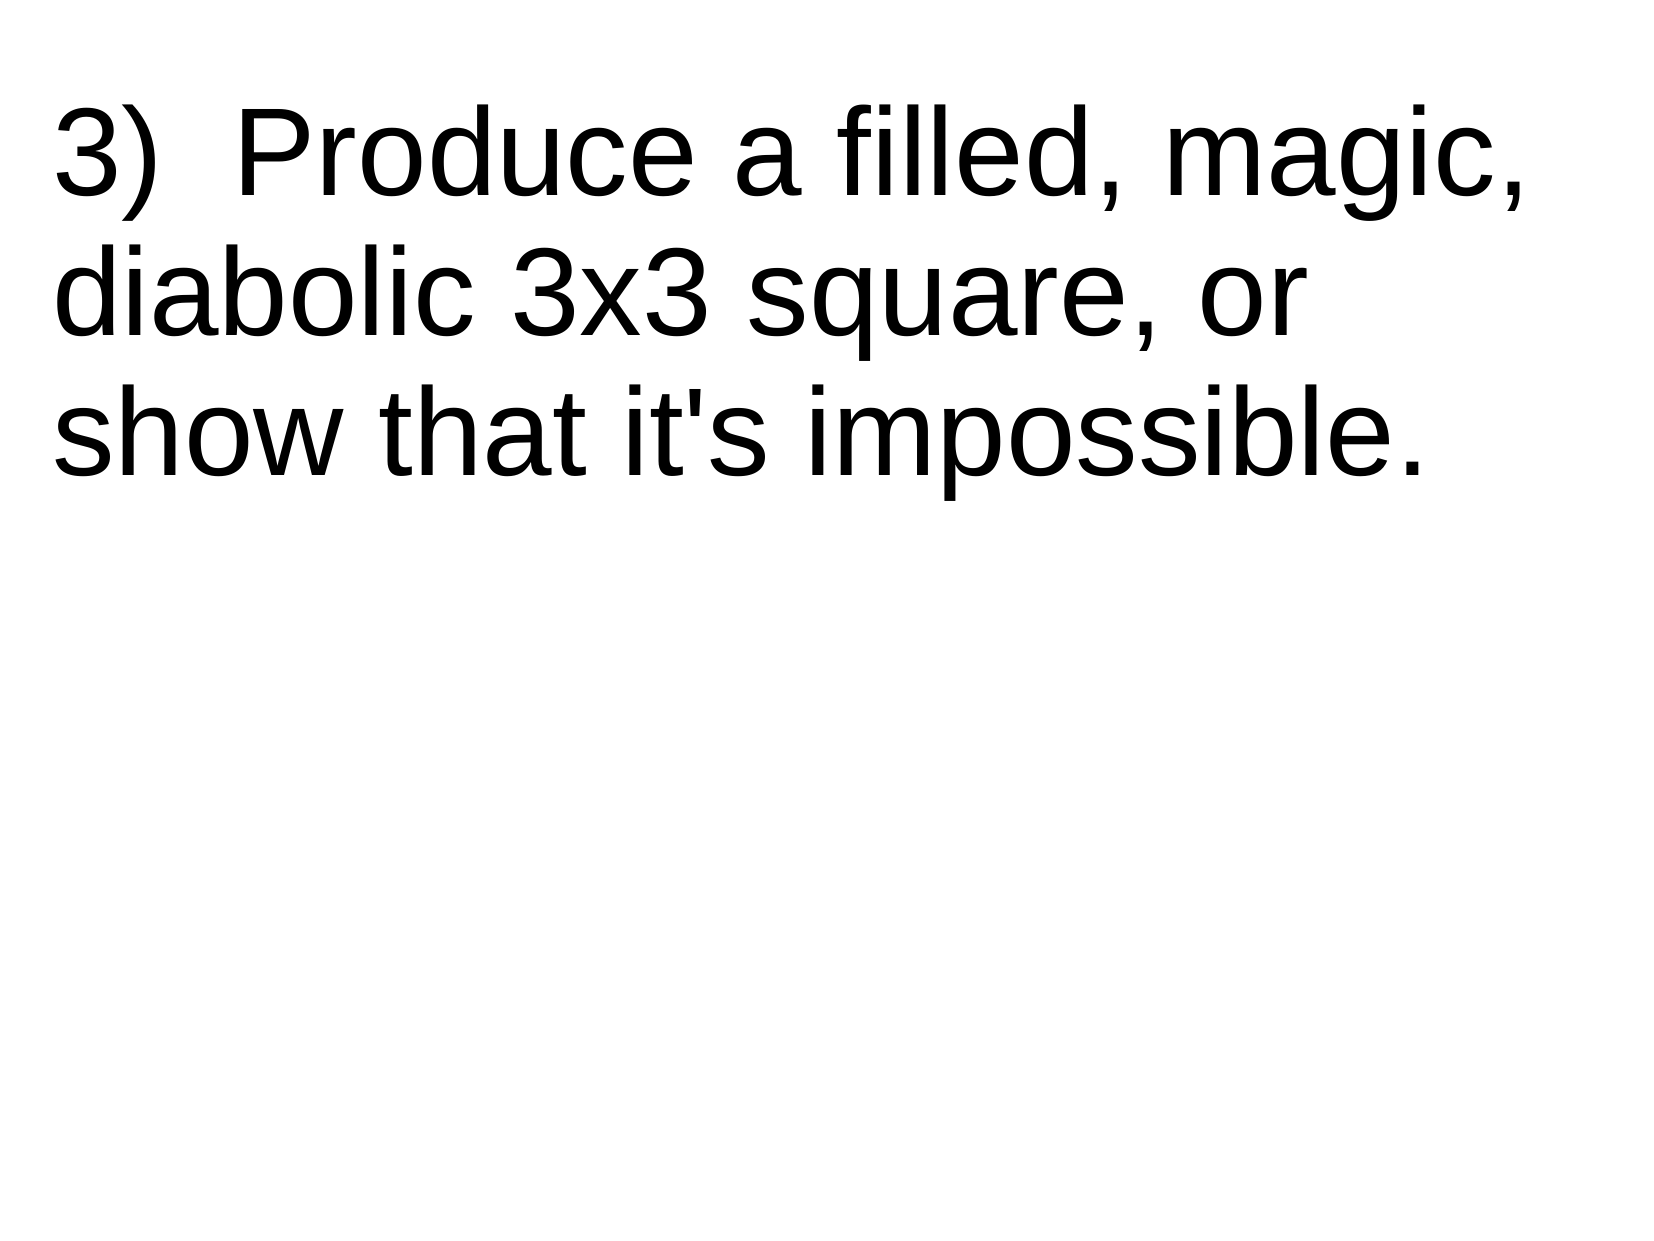

3) Produce a filled, magic, diabolic 3x3 square, or show that it's impossible.